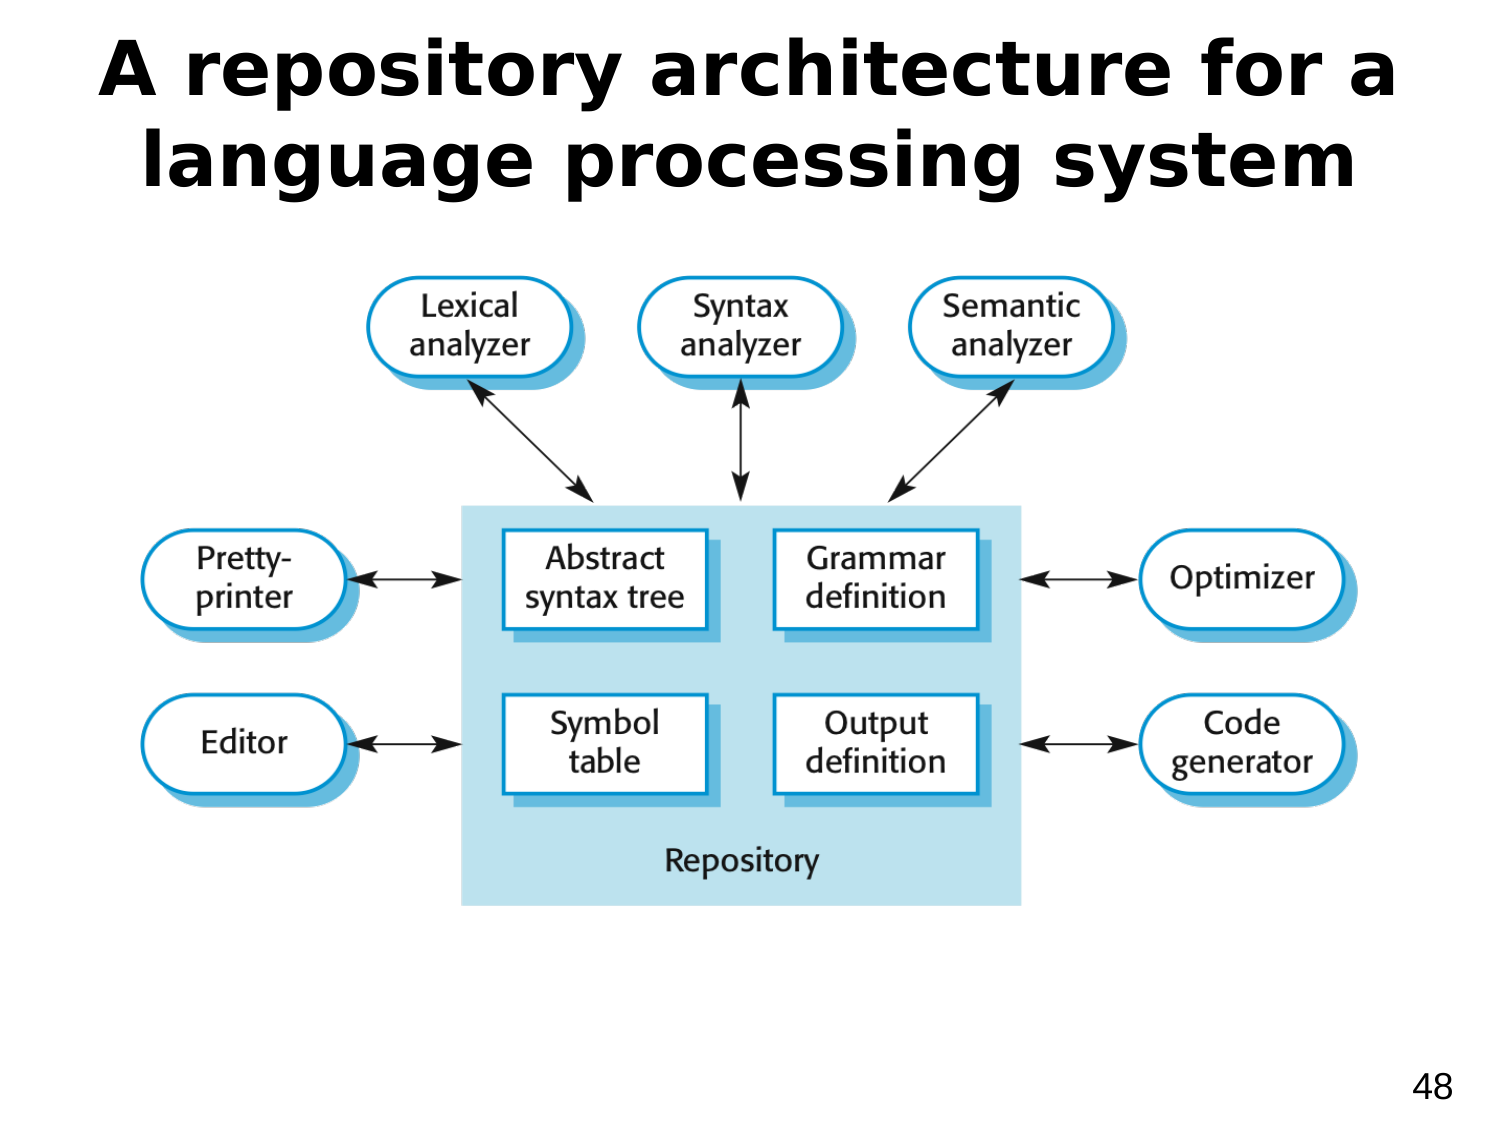

# A repository architecture for a language processing system